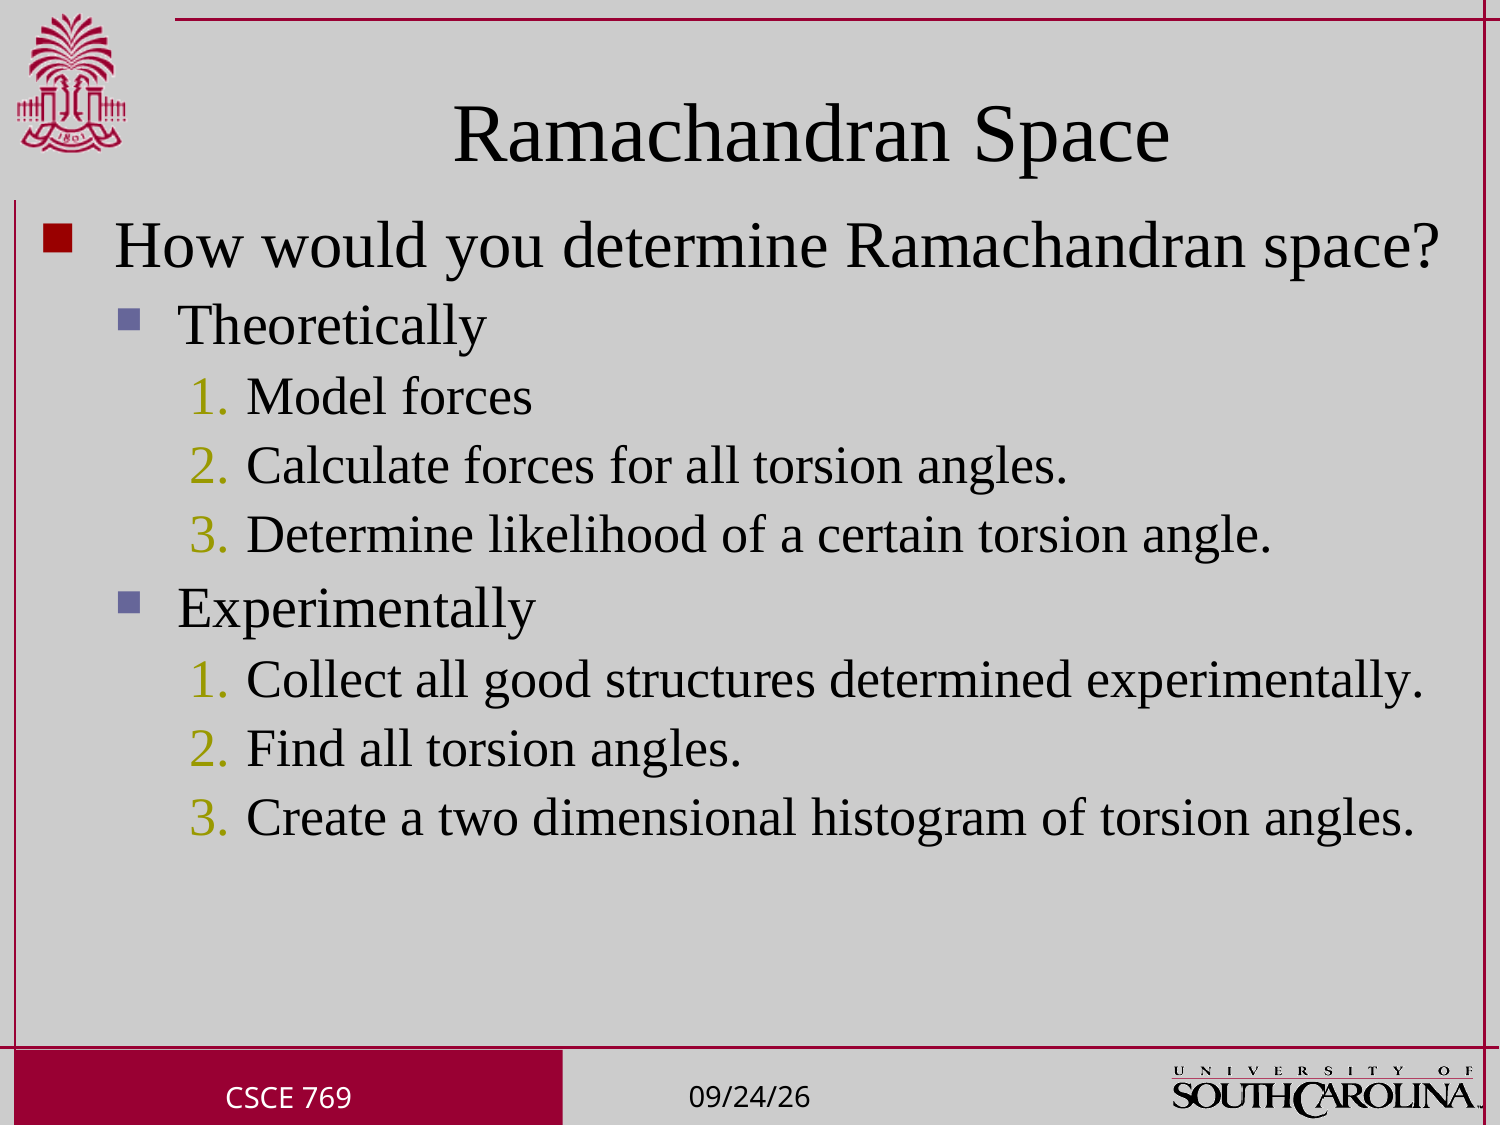

# Ramachandran Space
How would you determine Ramachandran space?
Theoretically
Model forces
Calculate forces for all torsion angles.
Determine likelihood of a certain torsion angle.
Experimentally
Collect all good structures determined experimentally.
Find all torsion angles.
Create a two dimensional histogram of torsion angles.